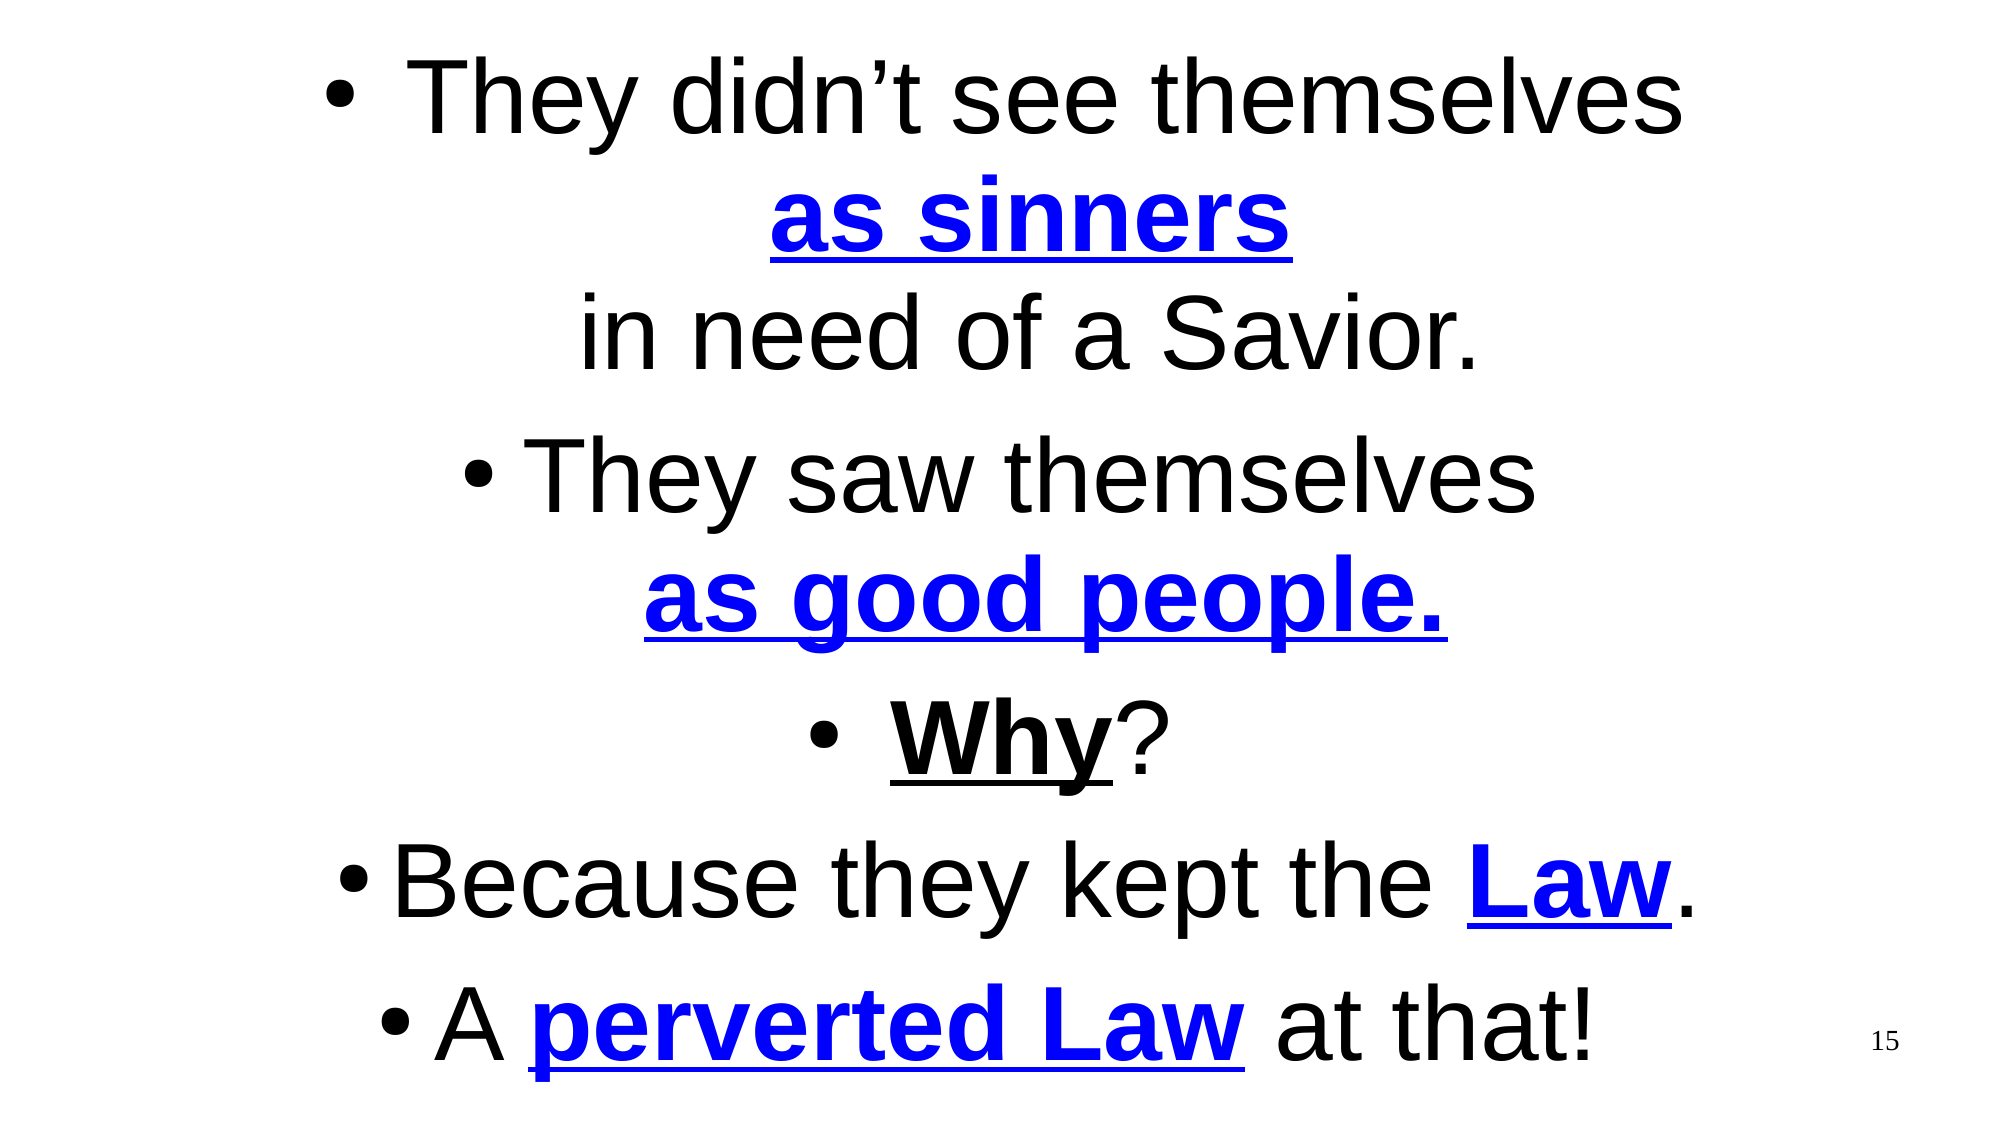

# They didn’t see themselves as sinners in need of a Savior.
They saw themselves
as good people.
Why?
Because they kept the Law.
A perverted Law at that!
15